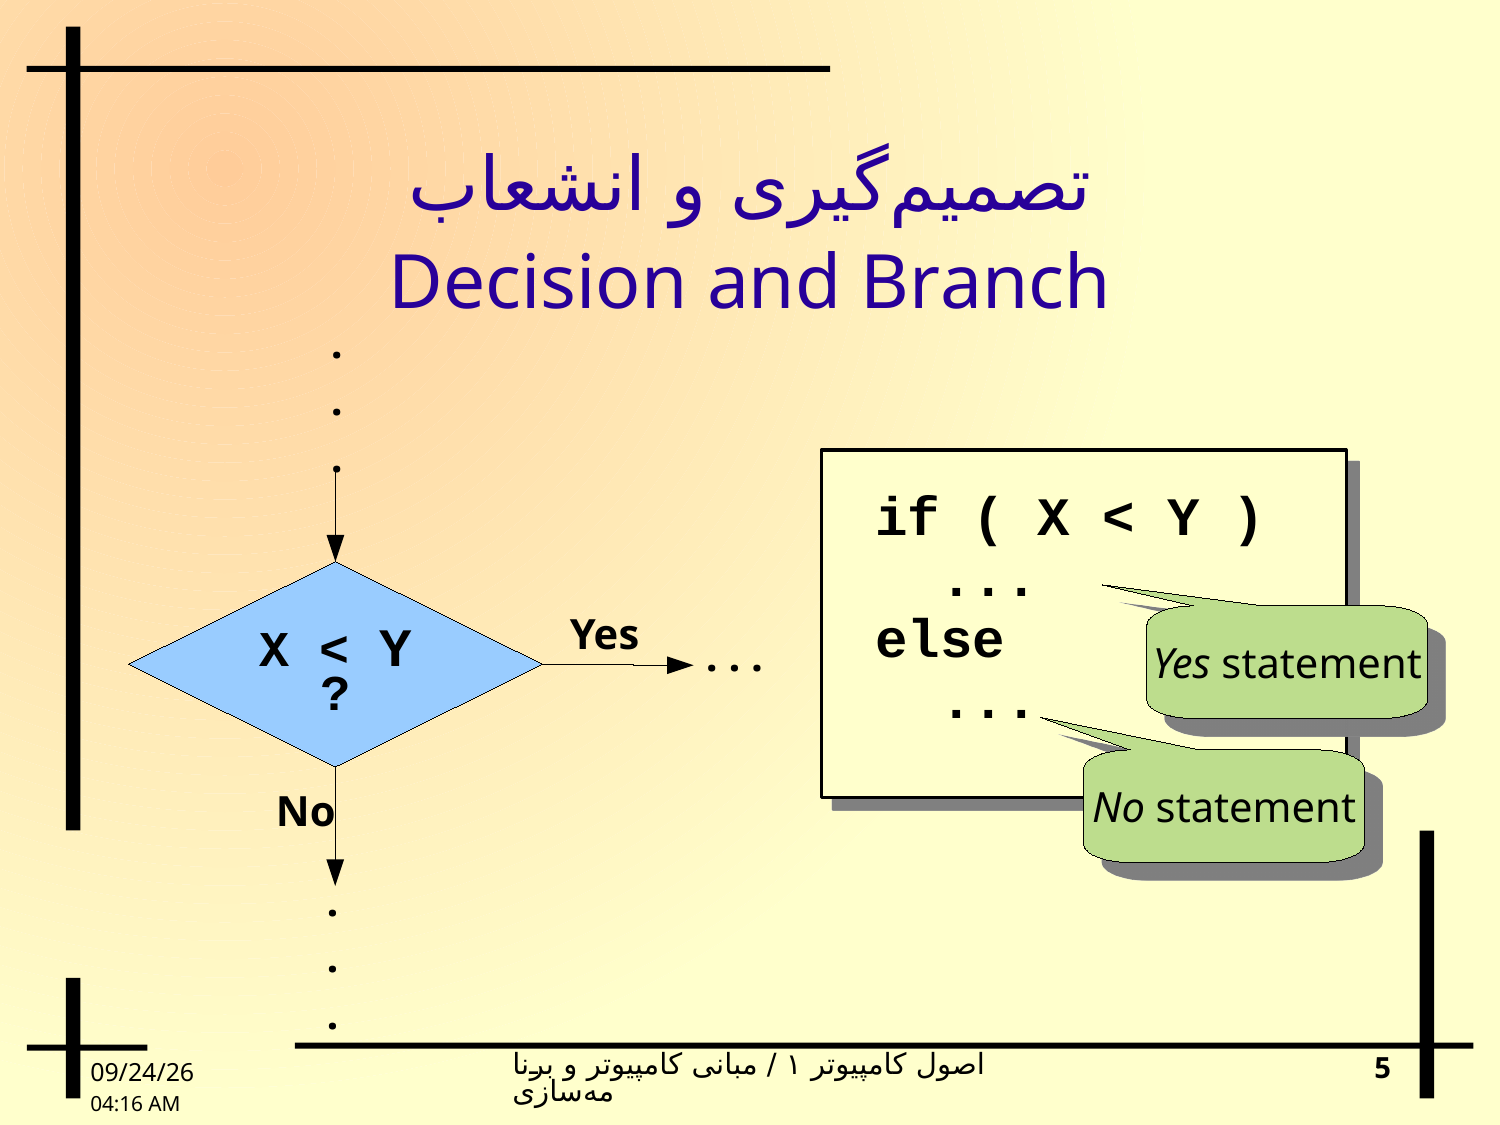

# تصمیم‌گیری و انشعاب Decision and Branch
...
if ( X < Y )
 ...
else
 ...
X < Y
?
Yes
Yes statement
. . .
No statement
No
...
اصول کامپیوتر ۱ / مبانی کامپیوتر و برنامه‌سازی
5